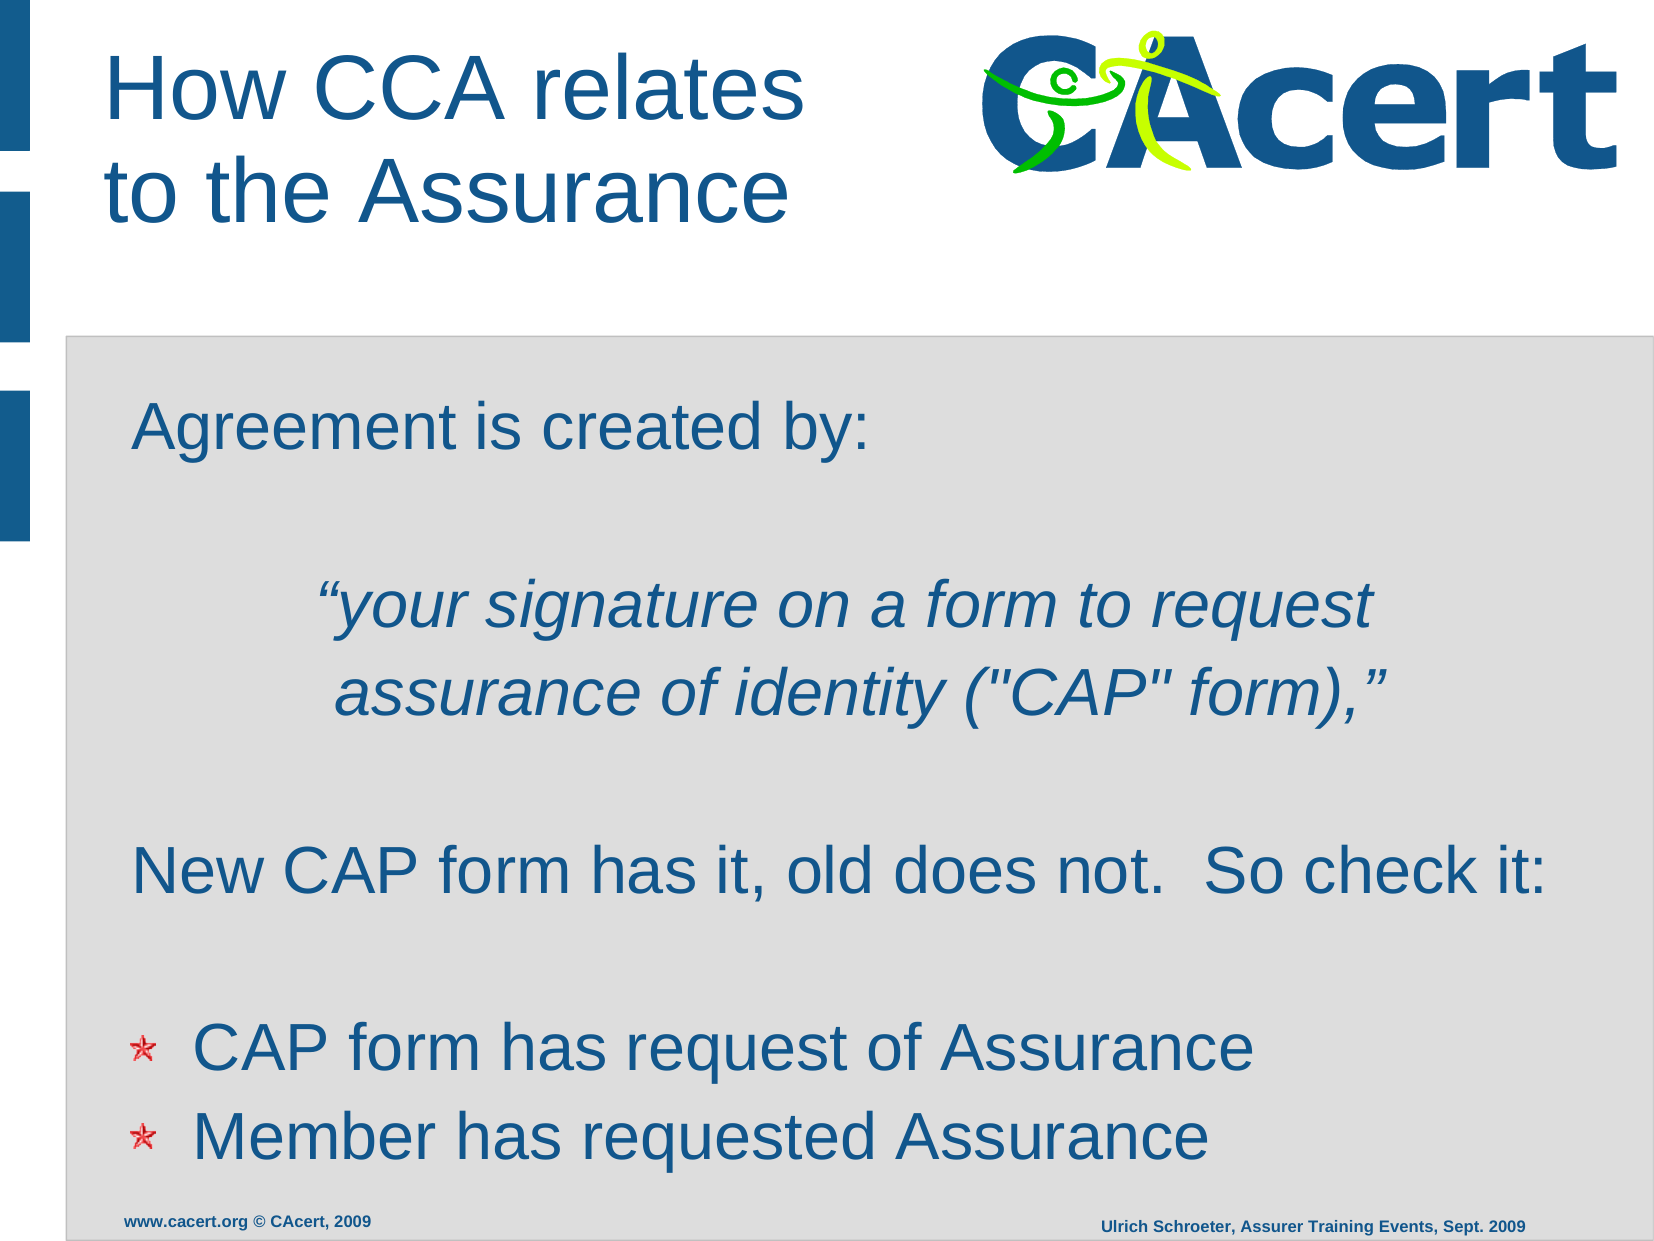

How CCA relates
to the Assurance
Agreement is created by:
 “your signature on a form to request
 assurance of identity ("CAP" form),”
New CAP form has it, old does not. So check it:
 CAP form has request of Assurance
 Member has requested Assurance